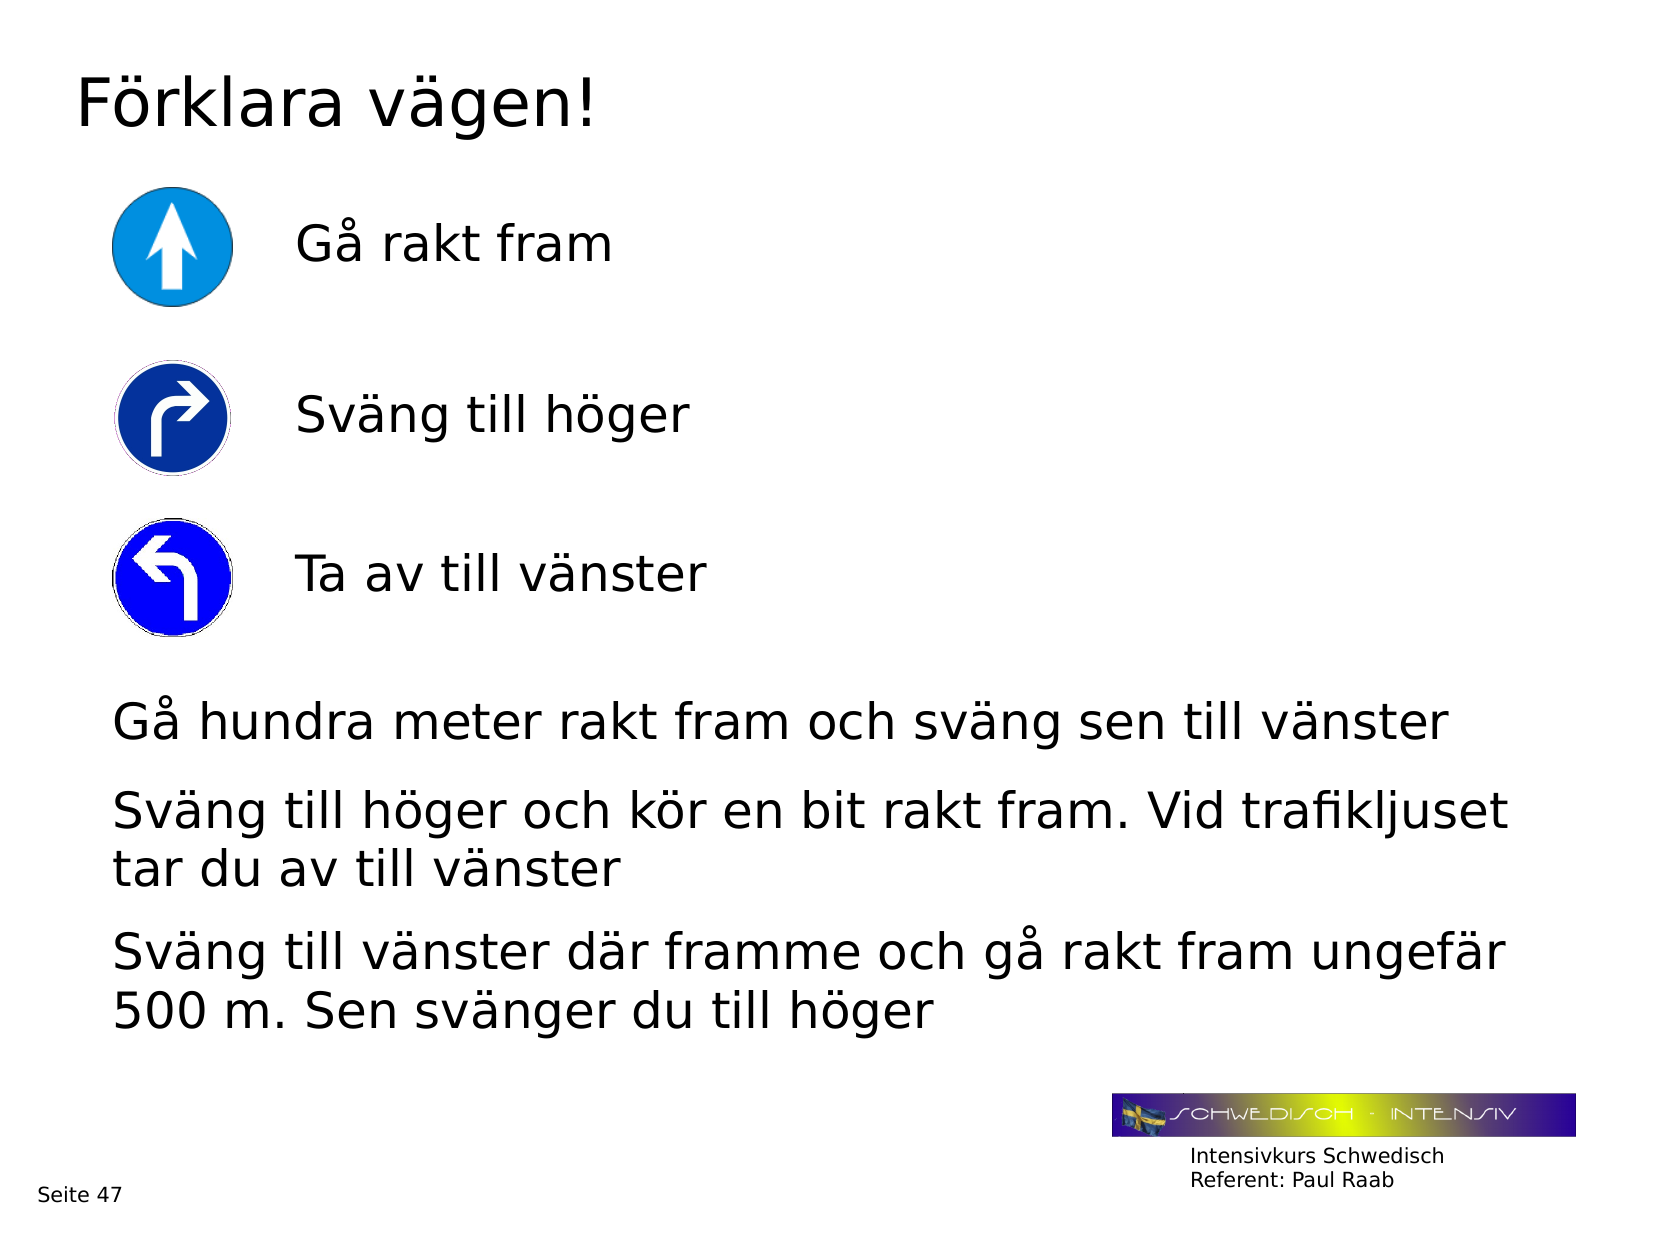

Förklara vägen!
Gå rakt fram
Sväng till höger
Ta av till vänster
Gå hundra meter rakt fram och sväng sen till vänster
Sväng till höger och kör en bit rakt fram. Vid trafikljuset tar du av till vänster
Sväng till vänster där framme och gå rakt fram ungefär 500 m. Sen svänger du till höger